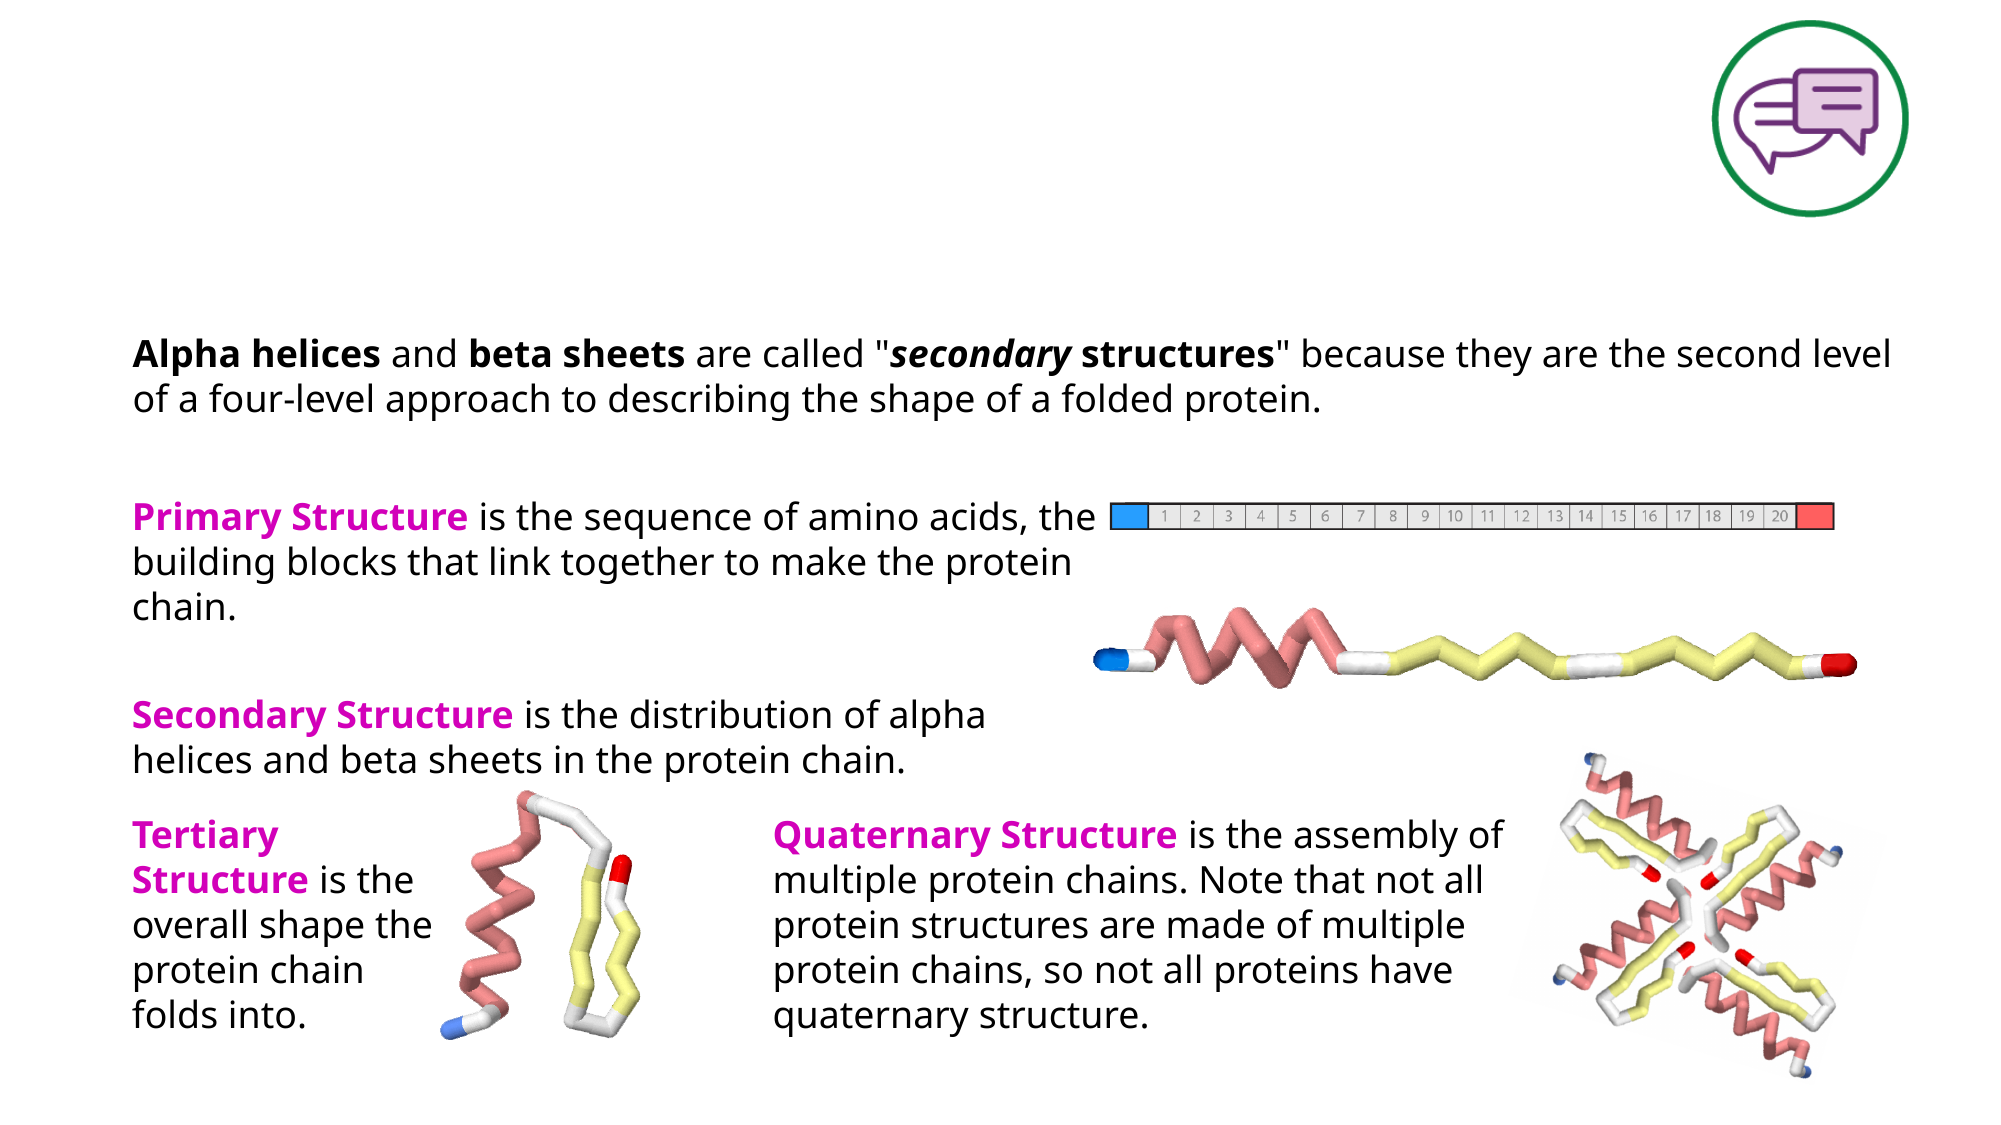

Four Levels of Protein Structure
Alpha helices and beta sheets are called "secondary structures" because they are the second level of a four-level approach to describing the shape of a folded protein.
Primary Structure is the sequence of amino acids, the building blocks that link together to make the protein chain.
Secondary Structure is the distribution of alpha helices and beta sheets in the protein chain.
Tertiary Structure is the overall shape the protein chain folds into.
Quaternary Structure is the assembly of multiple protein chains. Note that not all protein structures are made of multiple protein chains, so not all proteins have quaternary structure.